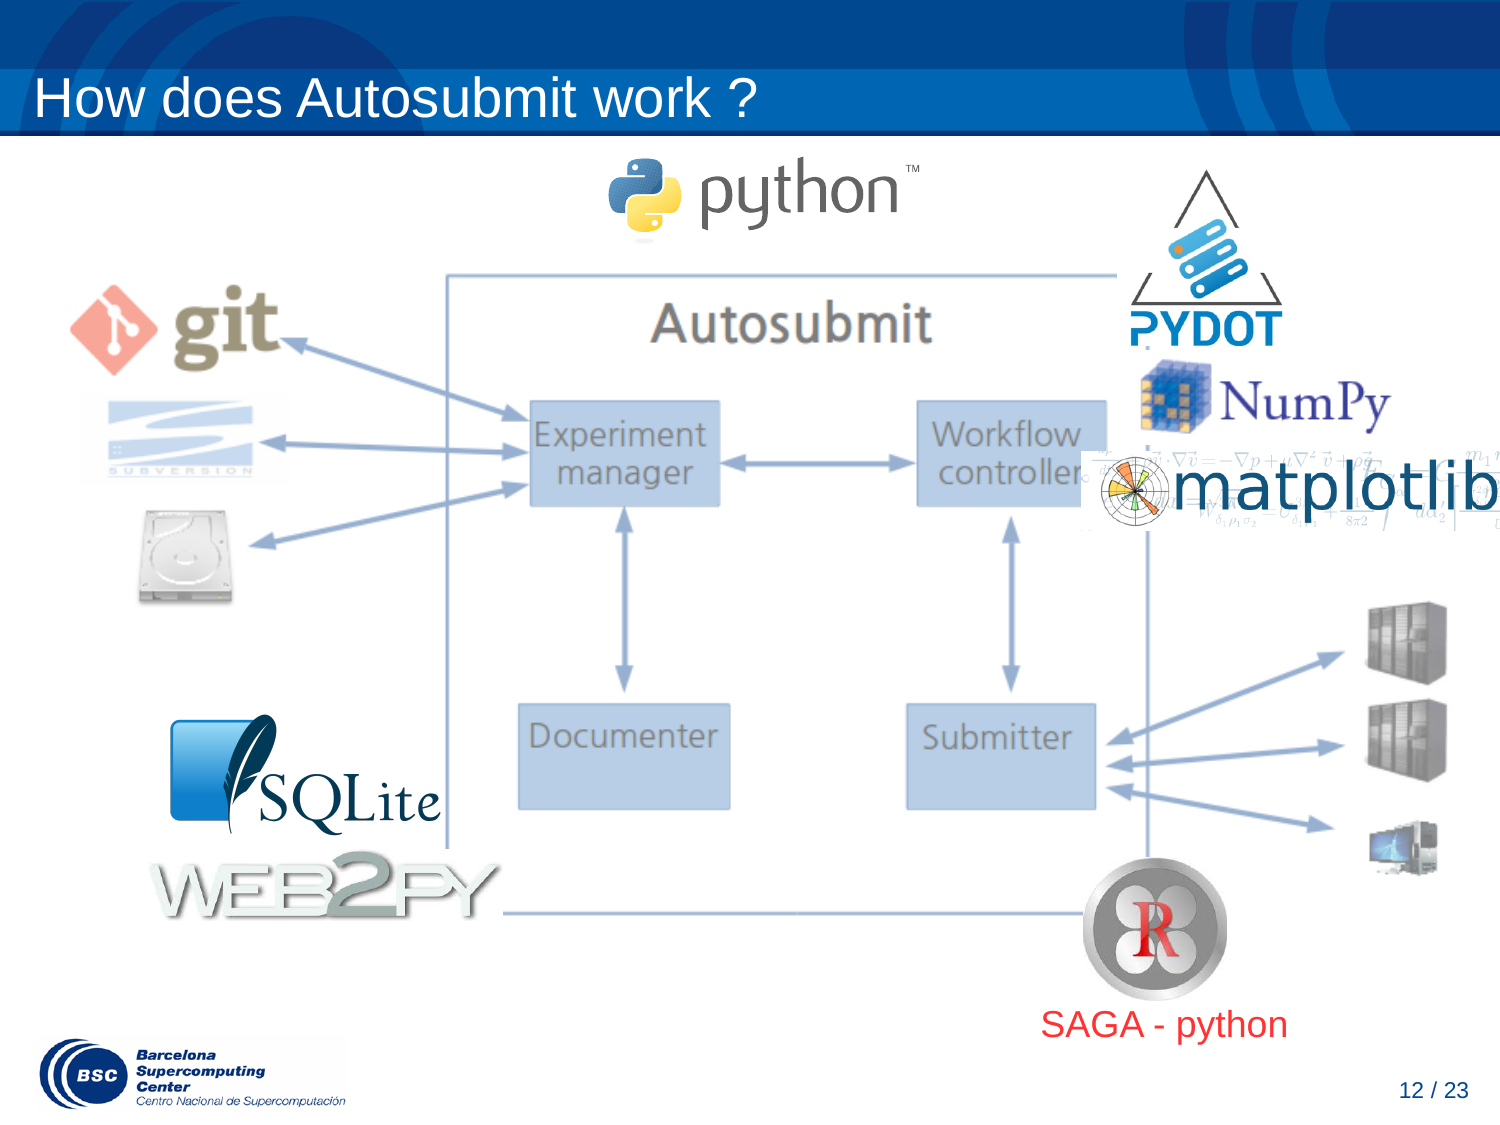

How does Autosubmit work ?
SAGA - python